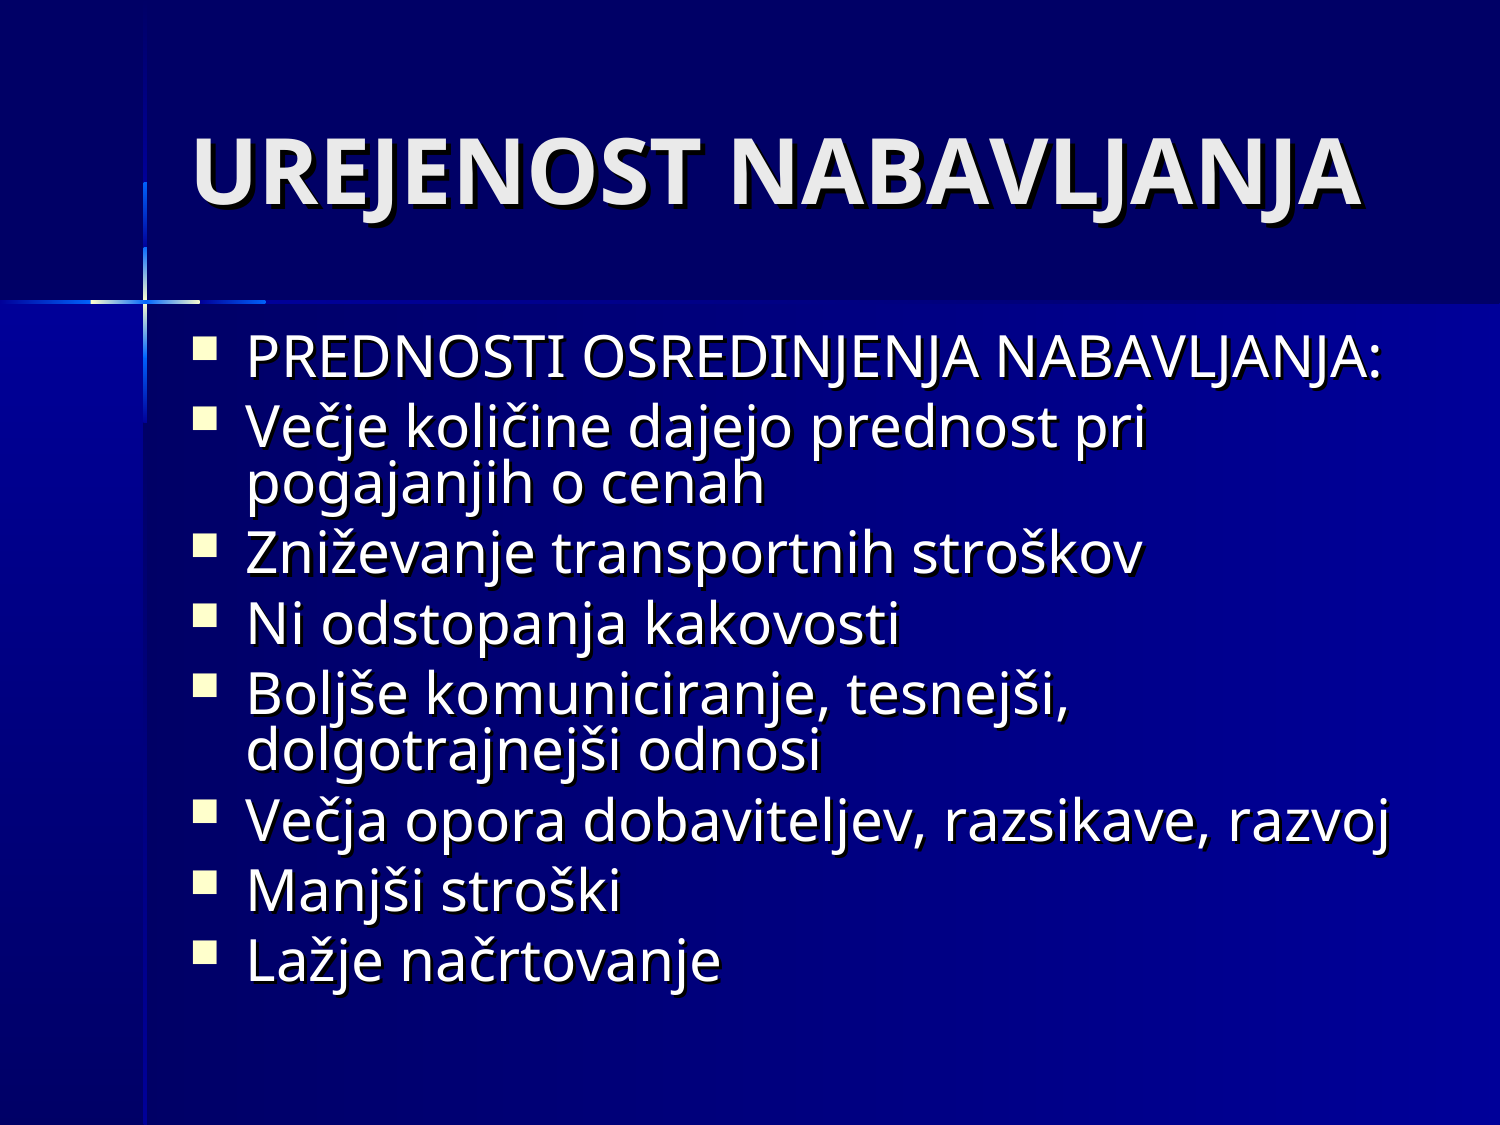

# UREJENOST NABAVLJANJA
PREDNOSTI OSREDINJENJA NABAVLJANJA:
Večje količine dajejo prednost pri pogajanjih o cenah
Zniževanje transportnih stroškov
Ni odstopanja kakovosti
Boljše komuniciranje, tesnejši, dolgotrajnejši odnosi
Večja opora dobaviteljev, razsikave, razvoj
Manjši stroški
Lažje načrtovanje